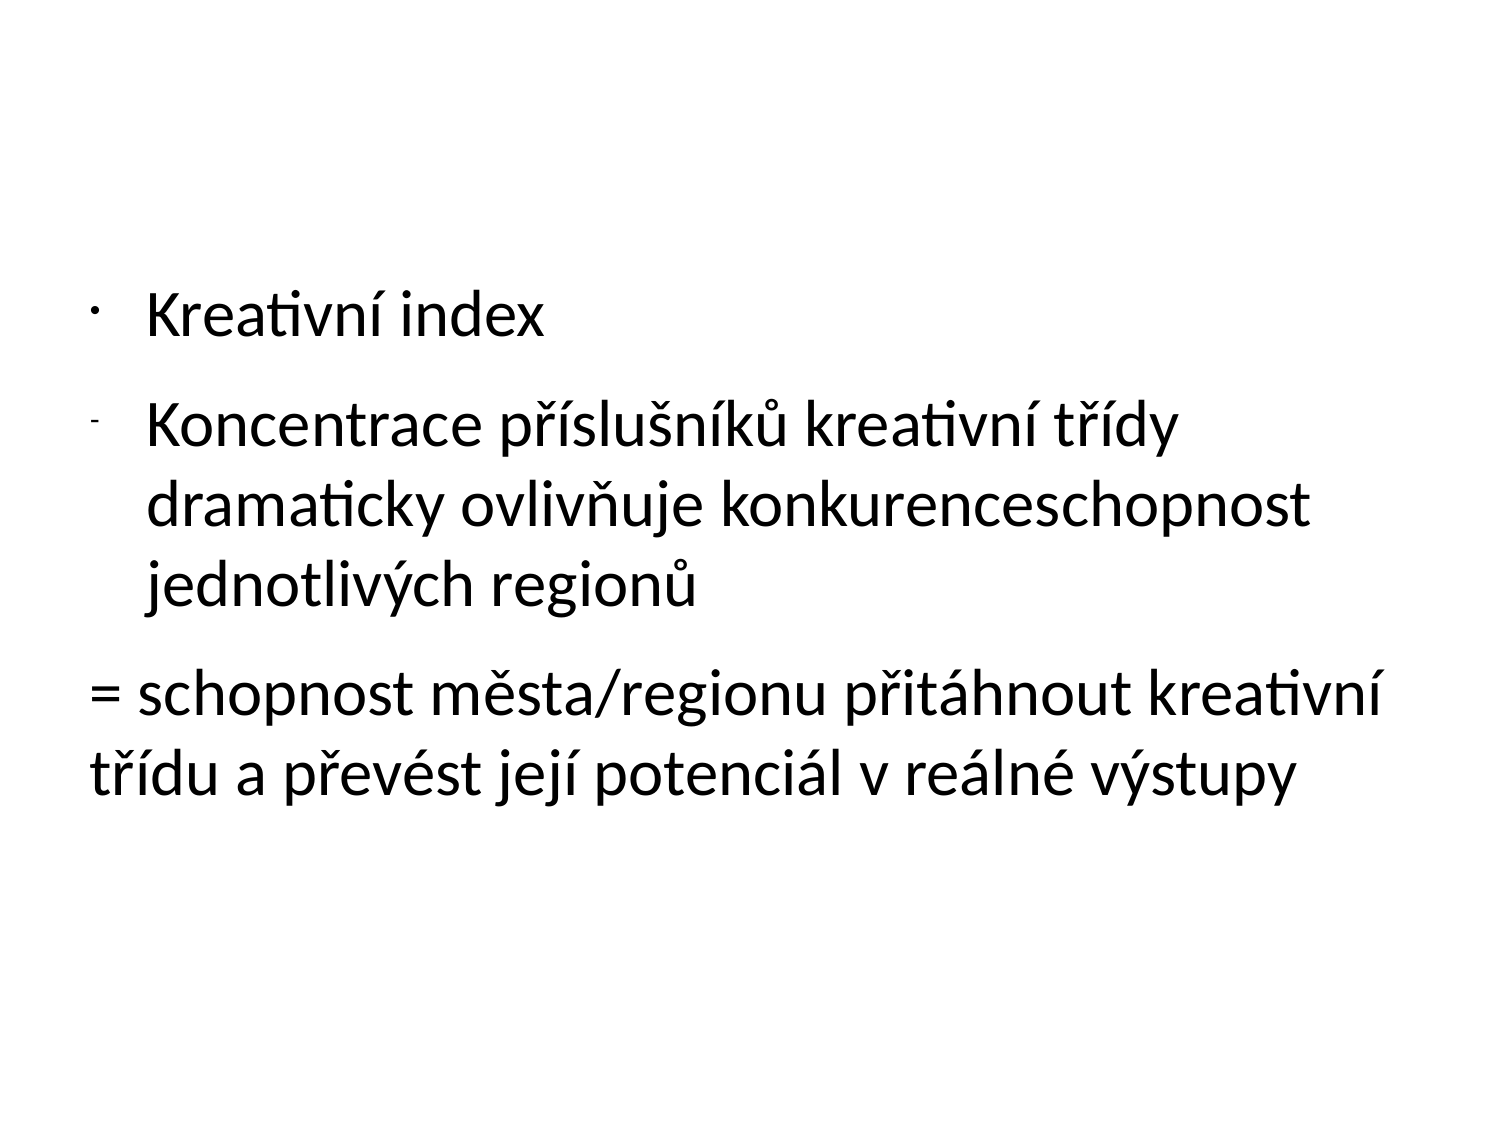

#
Kreativní index
Koncentrace příslušníků kreativní třídy dramaticky ovlivňuje konkurenceschopnost jednotlivých regionů
= schopnost města/regionu přitáhnout kreativní třídu a převést její potenciál v reálné výstupy